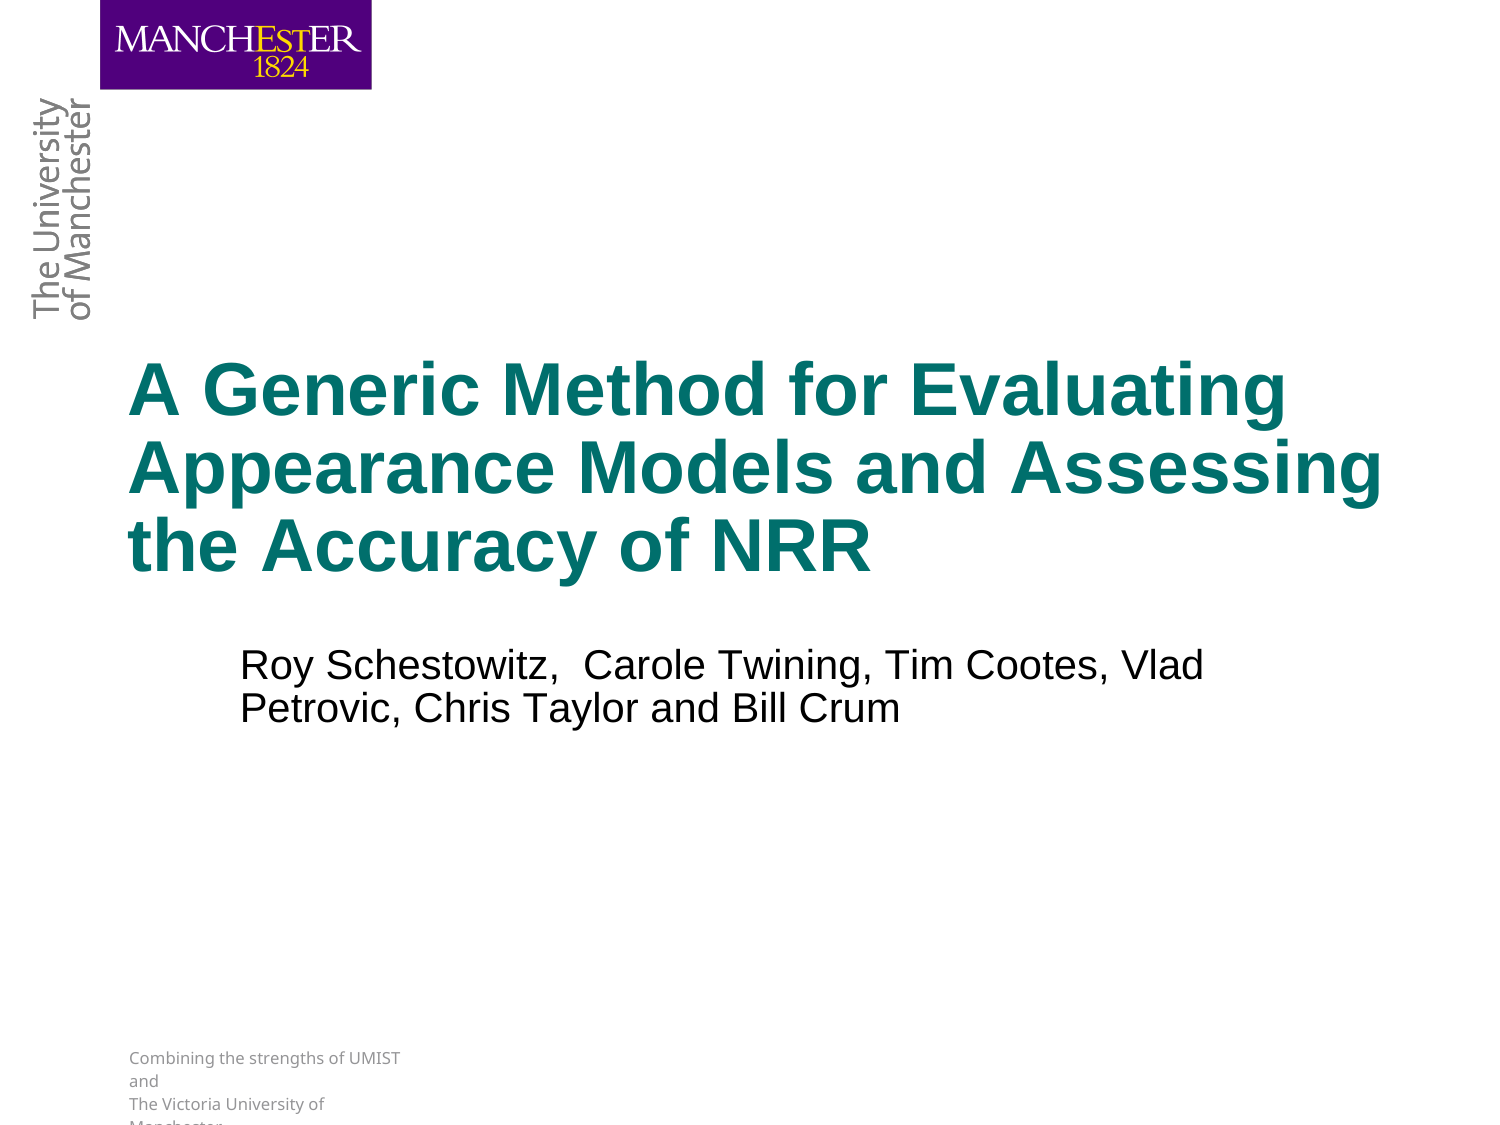

# A Generic Method for Evaluating Appearance Models and Assessing the Accuracy of NRR
Roy Schestowitz, Carole Twining, Tim Cootes, Vlad Petrovic, Chris Taylor and Bill Crum